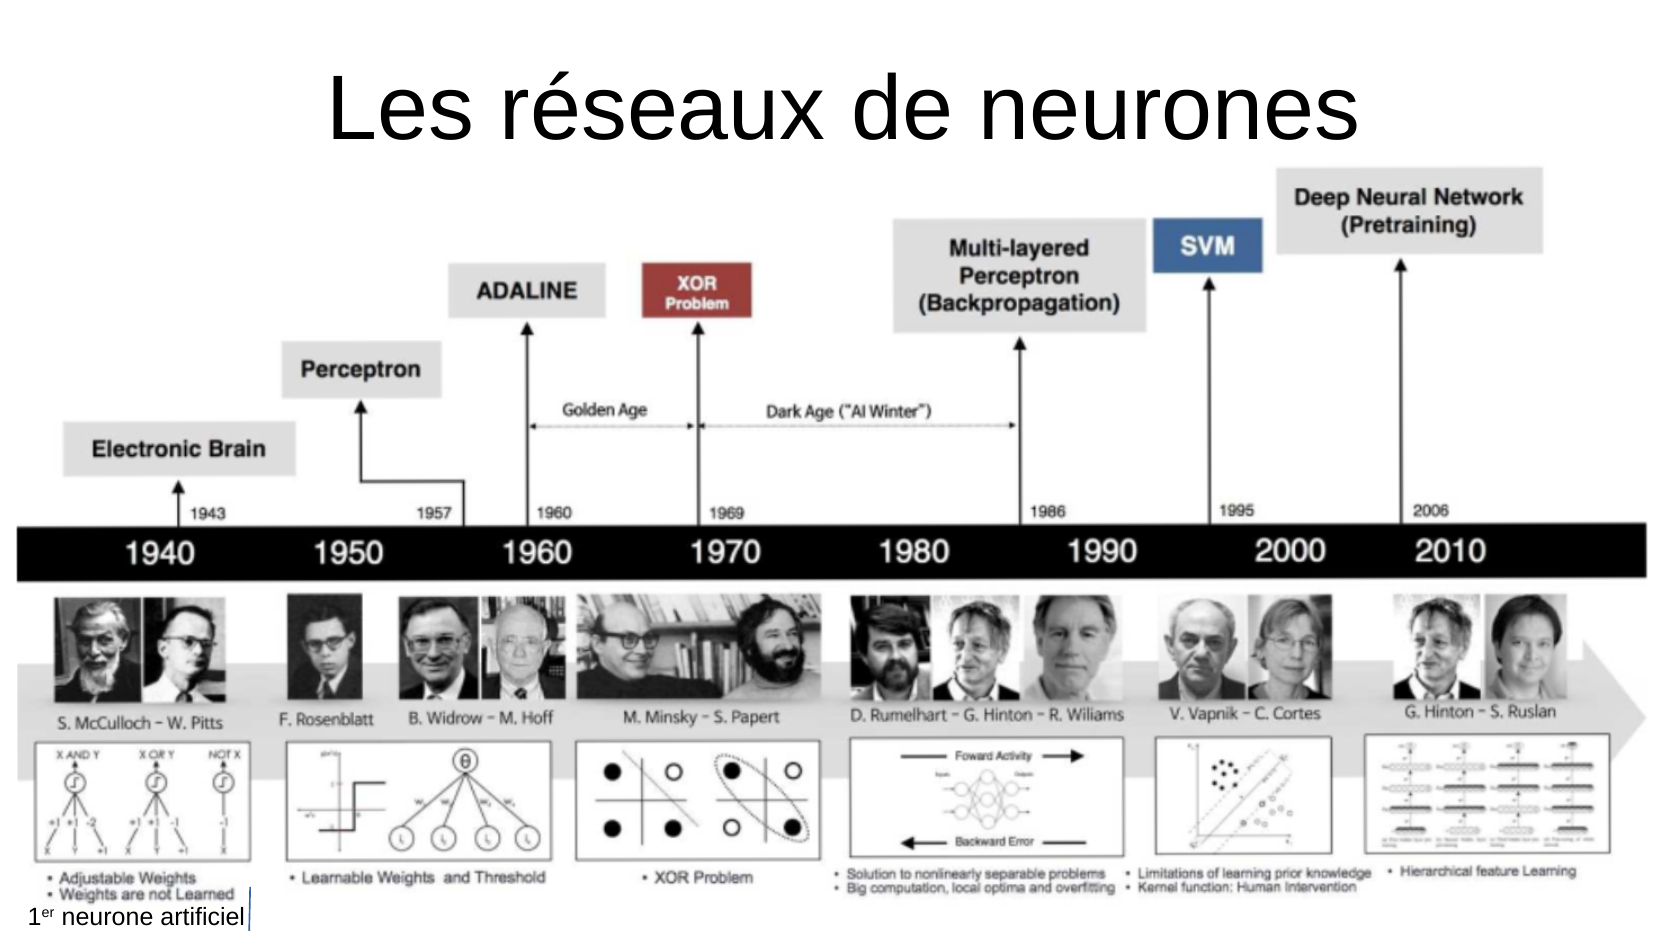

# Les réseaux de neurones
1er neurone artificiel